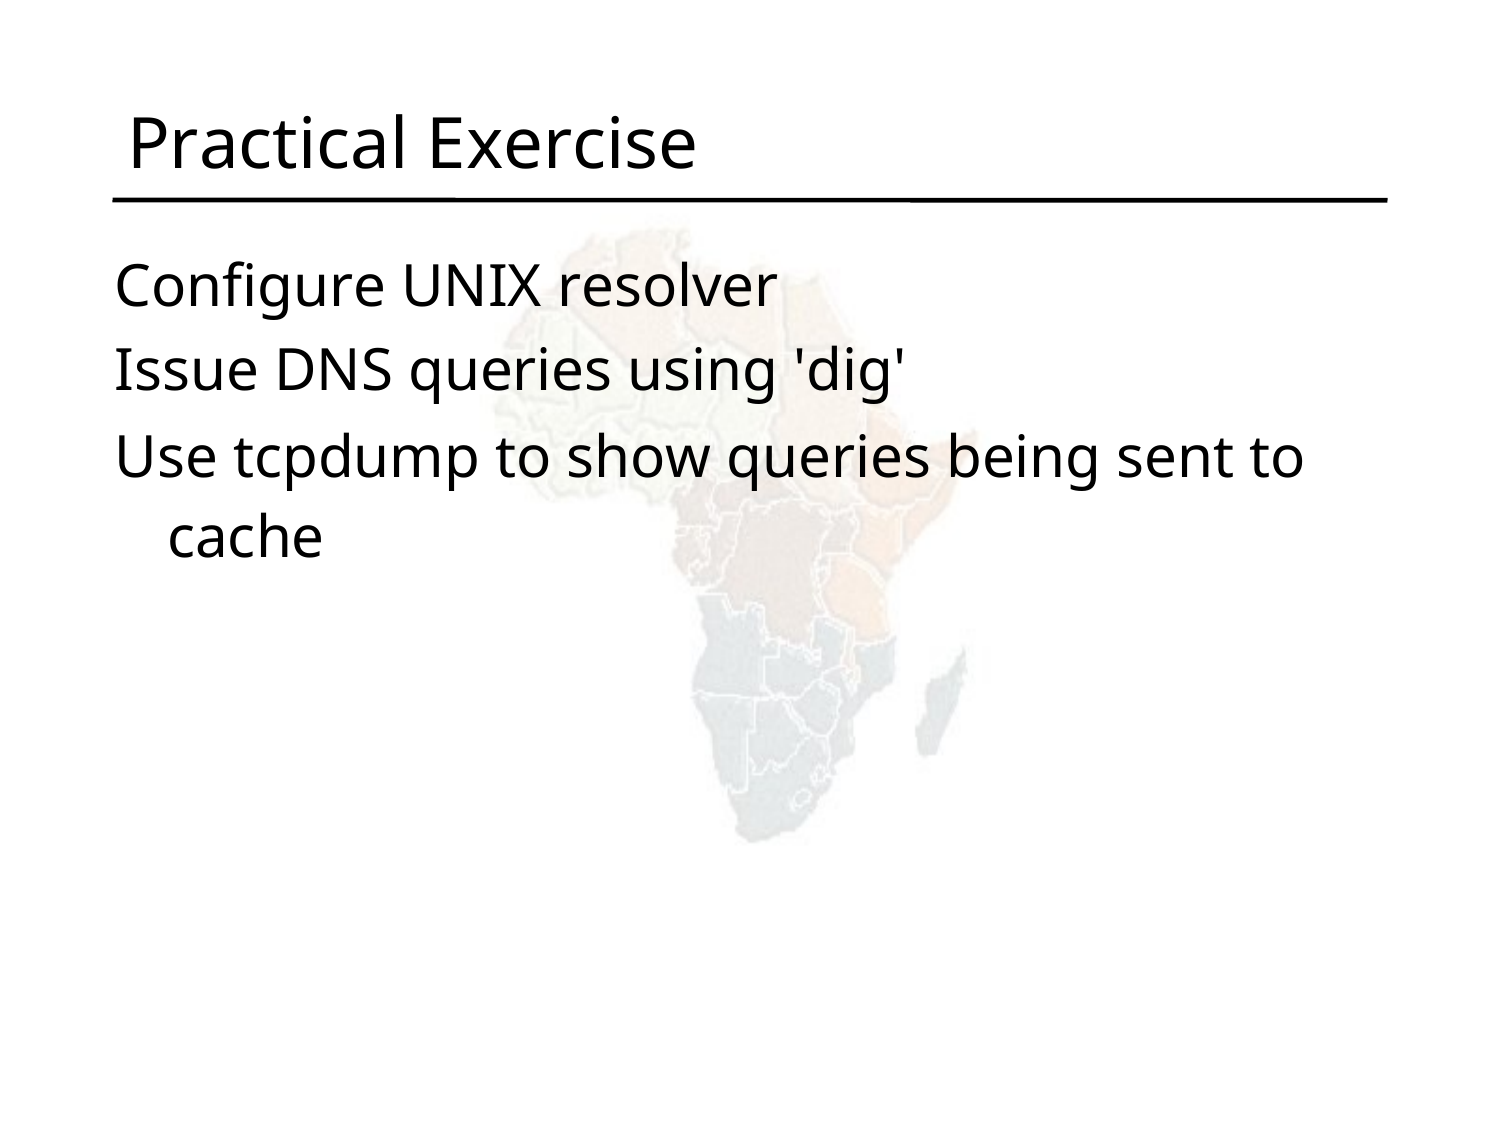

# Practical Exercise
Configure UNIX resolver
Issue DNS queries using 'dig'
Use tcpdump to show queries being sent to cache